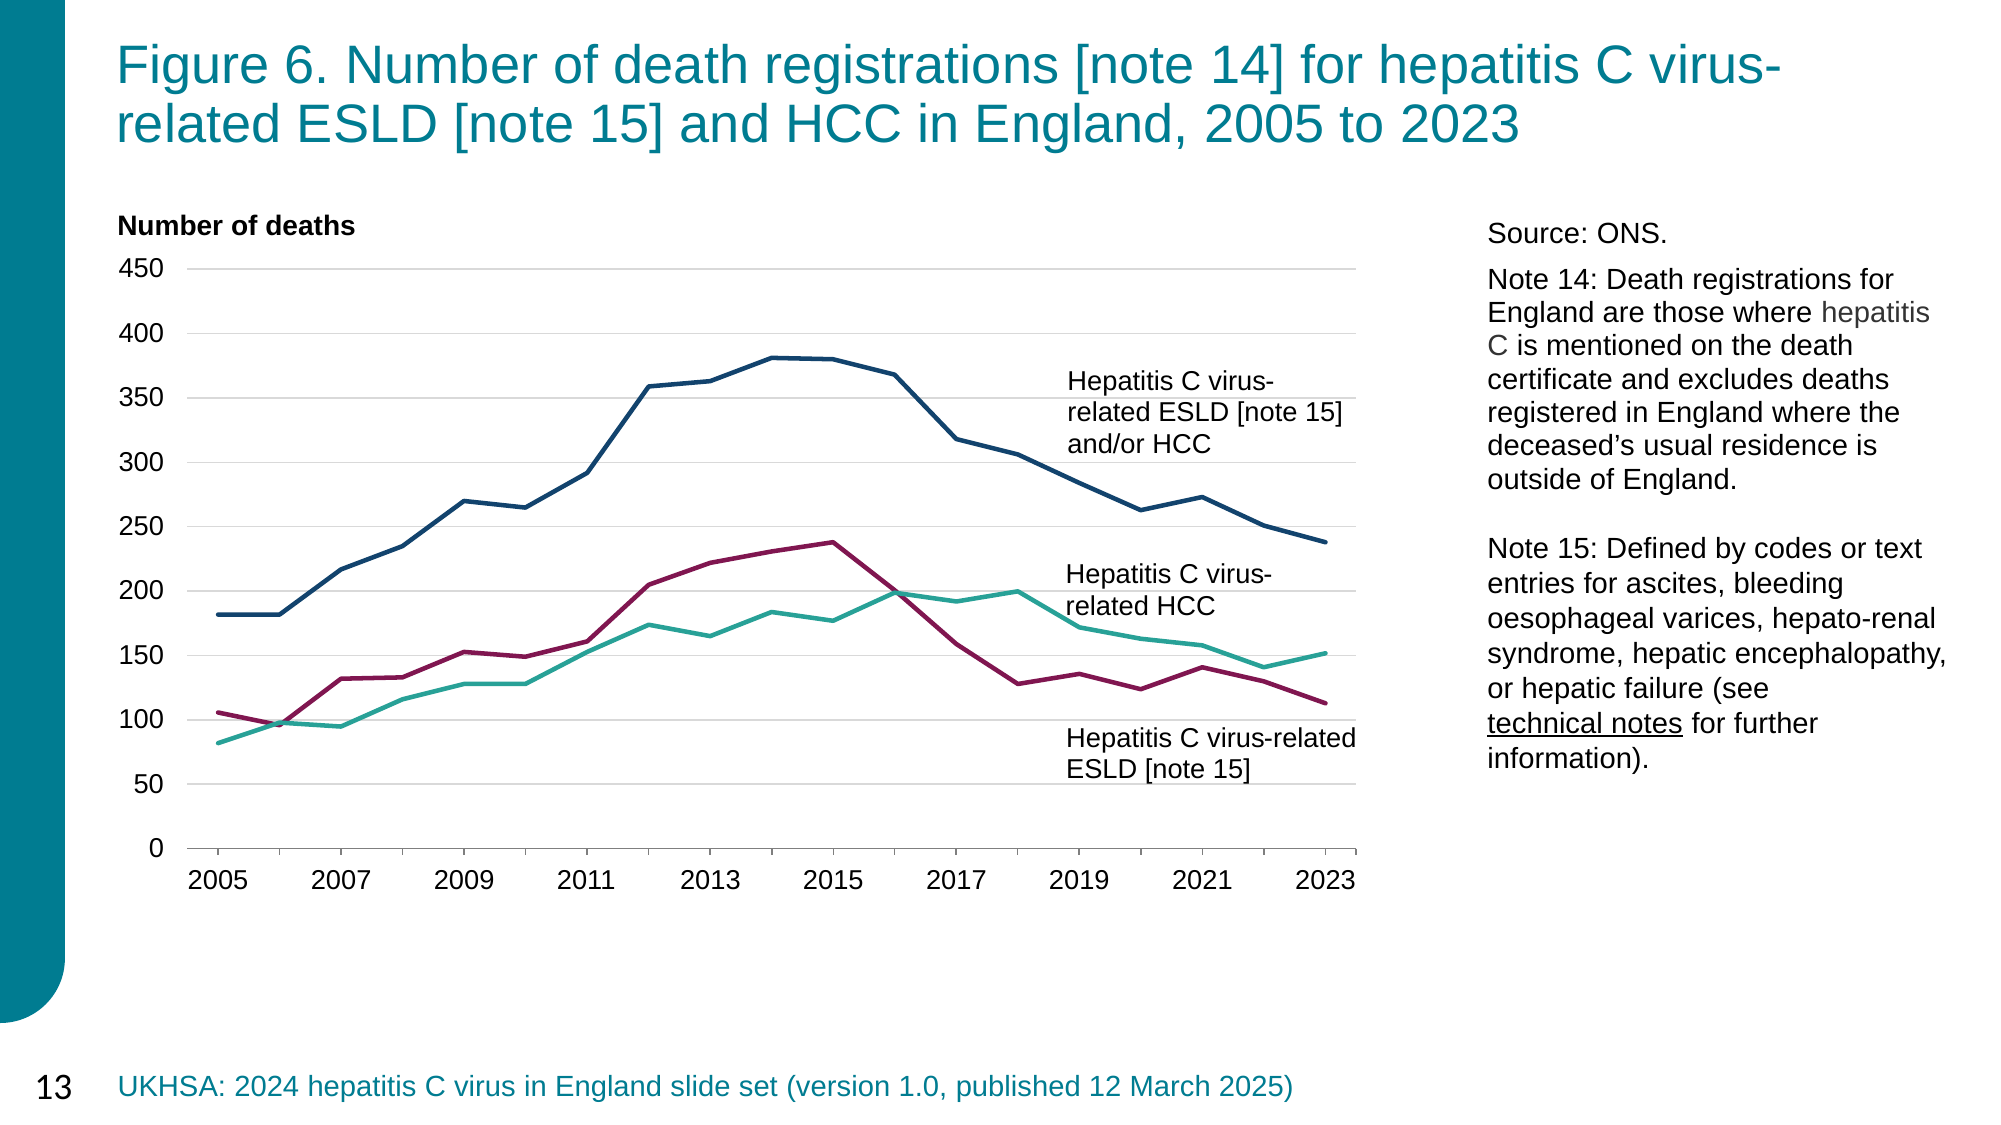

# Figure 6. Number of death registrations [note 14] for hepatitis C virus-related ESLD [note 15] and HCC in England, 2005 to 2023
Source: ONS.
Note 14: Death registrations for England are those where hepatitis C is mentioned on the death certificate and excludes deaths registered in England where the deceased’s usual residence is outside of England.
Note 15: Defined by codes or text entries for ascites, bleeding oesophageal varices, hepato-renal syndrome, hepatic encephalopathy, or hepatic failure (see technical notes for further information).
11
UKHSA: 2024 hepatitis C virus in England slide set (version 1.0, published 12 March 2025)